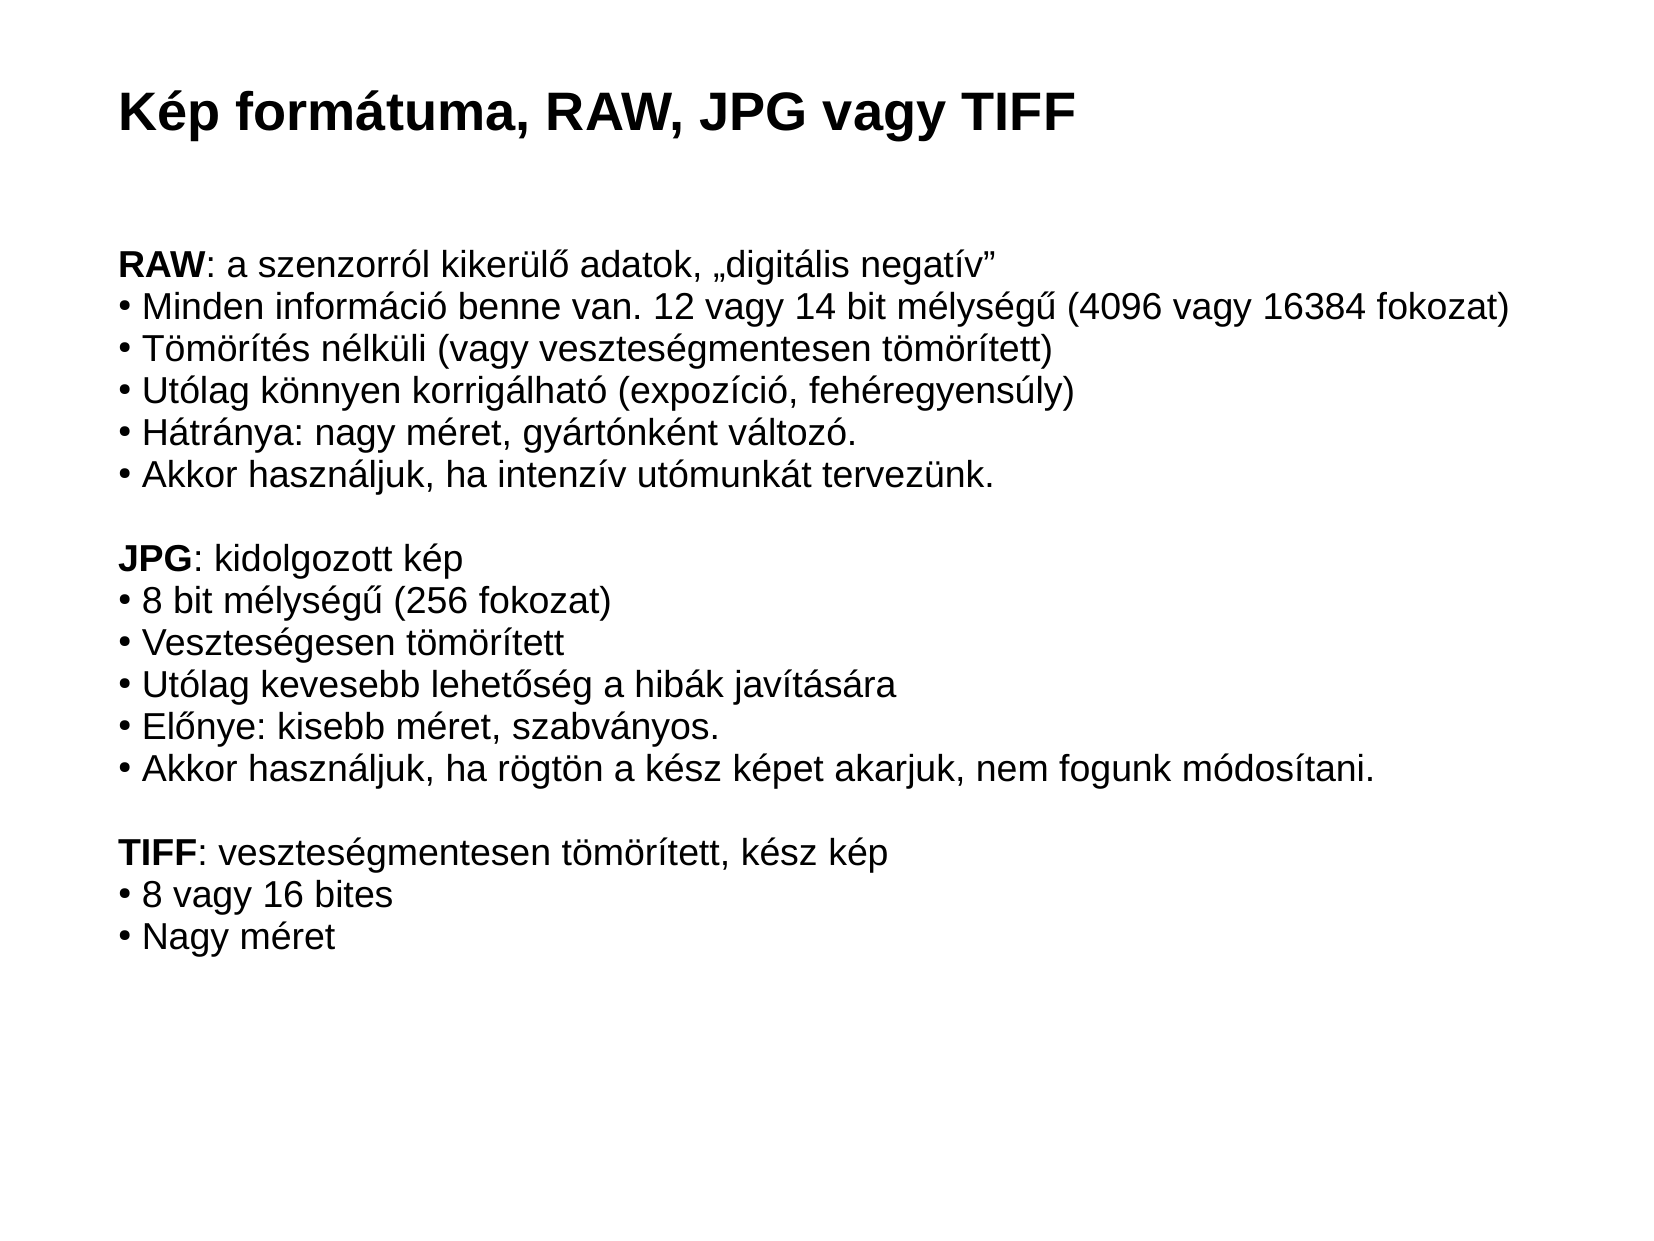

Kép formátuma, RAW, JPG vagy TIFF
RAW: a szenzorról kikerülő adatok, „digitális negatív”
 Minden információ benne van. 12 vagy 14 bit mélységű (4096 vagy 16384 fokozat)
 Tömörítés nélküli (vagy veszteségmentesen tömörített)
 Utólag könnyen korrigálható (expozíció, fehéregyensúly)
 Hátránya: nagy méret, gyártónként változó.
 Akkor használjuk, ha intenzív utómunkát tervezünk.
JPG: kidolgozott kép
 8 bit mélységű (256 fokozat)
 Veszteségesen tömörített
 Utólag kevesebb lehetőség a hibák javítására
 Előnye: kisebb méret, szabványos.
 Akkor használjuk, ha rögtön a kész képet akarjuk, nem fogunk módosítani.
TIFF: veszteségmentesen tömörített, kész kép
 8 vagy 16 bites
 Nagy méret